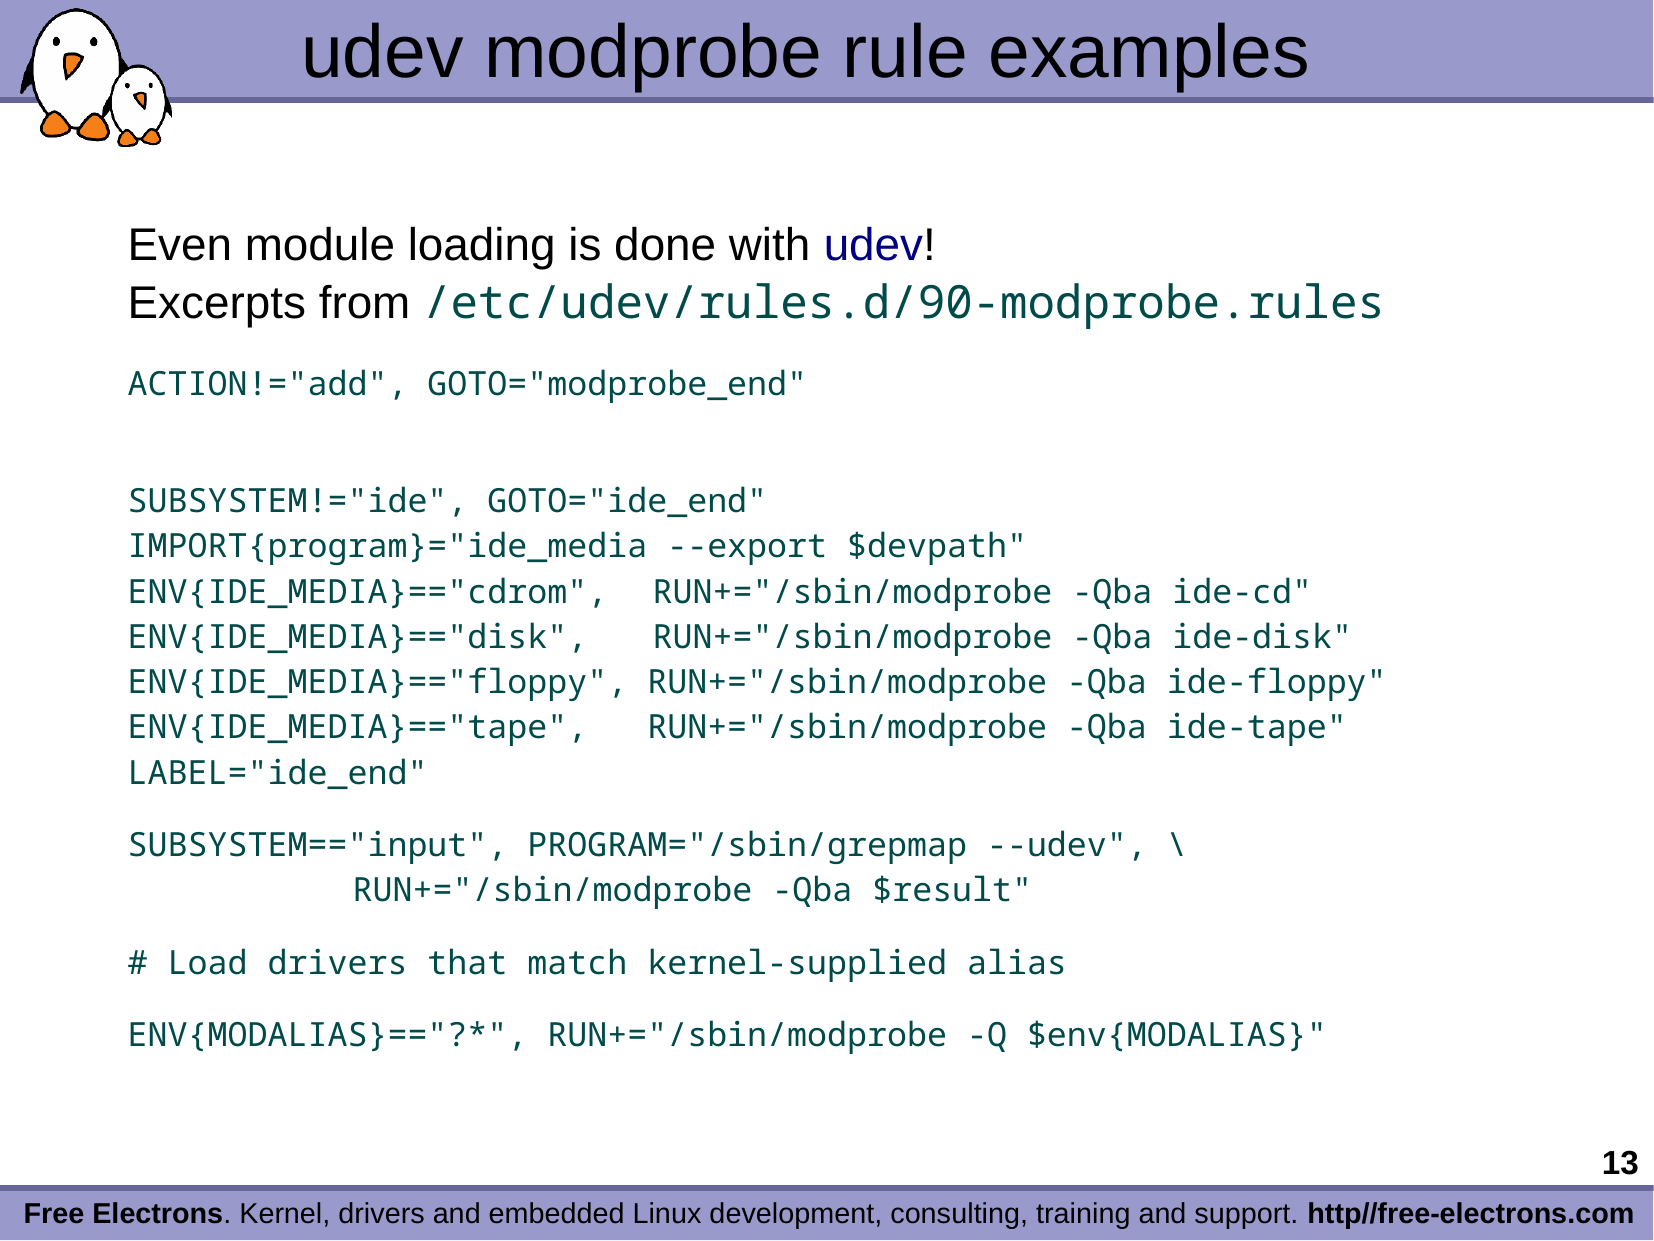

# udev modprobe rule examples
Even module loading is done with udev!
Excerpts from /etc/udev/rules.d/90-modprobe.rules
ACTION!="add", GOTO="modprobe_end"
SUBSYSTEM!="ide", GOTO="ide_end"
IMPORT{program}="ide_media --export $devpath"
ENV{IDE_MEDIA}=="cdrom",	RUN+="/sbin/modprobe -Qba ide-cd"
ENV{IDE_MEDIA}=="disk",	RUN+="/sbin/modprobe -Qba ide-disk"
ENV{IDE_MEDIA}=="floppy", RUN+="/sbin/modprobe -Qba ide-floppy"
ENV{IDE_MEDIA}=="tape", RUN+="/sbin/modprobe -Qba ide-tape"
LABEL="ide_end"
SUBSYSTEM=="input", PROGRAM="/sbin/grepmap --udev", \
			RUN+="/sbin/modprobe -Qba $result"
# Load drivers that match kernel-supplied alias
ENV{MODALIAS}=="?*", RUN+="/sbin/modprobe -Q $env{MODALIAS}"